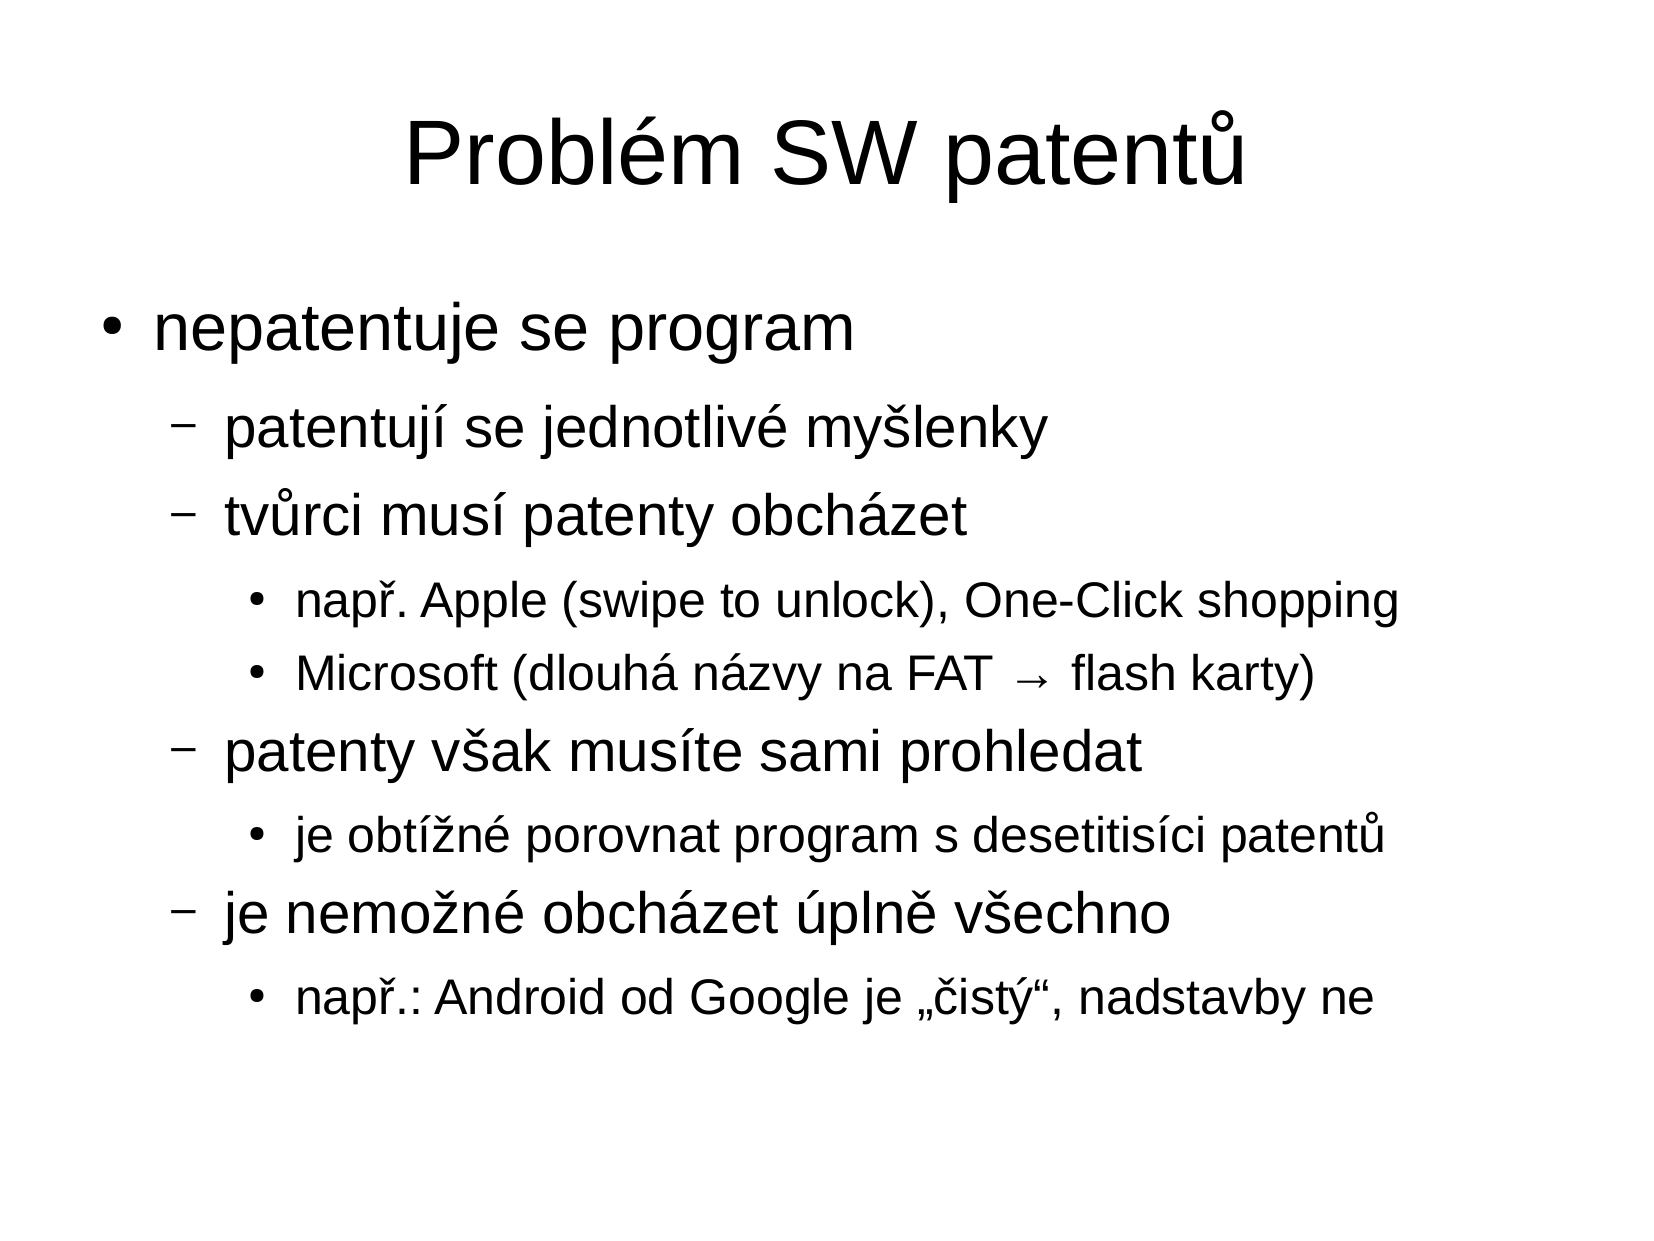

# Problém SW patentů
nepatentuje se program
patentují se jednotlivé myšlenky
tvůrci musí patenty obcházet
např. Apple (swipe to unlock), One-Click shopping
Microsoft (dlouhá názvy na FAT → flash karty)
patenty však musíte sami prohledat
je obtížné porovnat program s desetitisíci patentů
je nemožné obcházet úplně všechno
např.: Android od Google je „čistý“, nadstavby ne